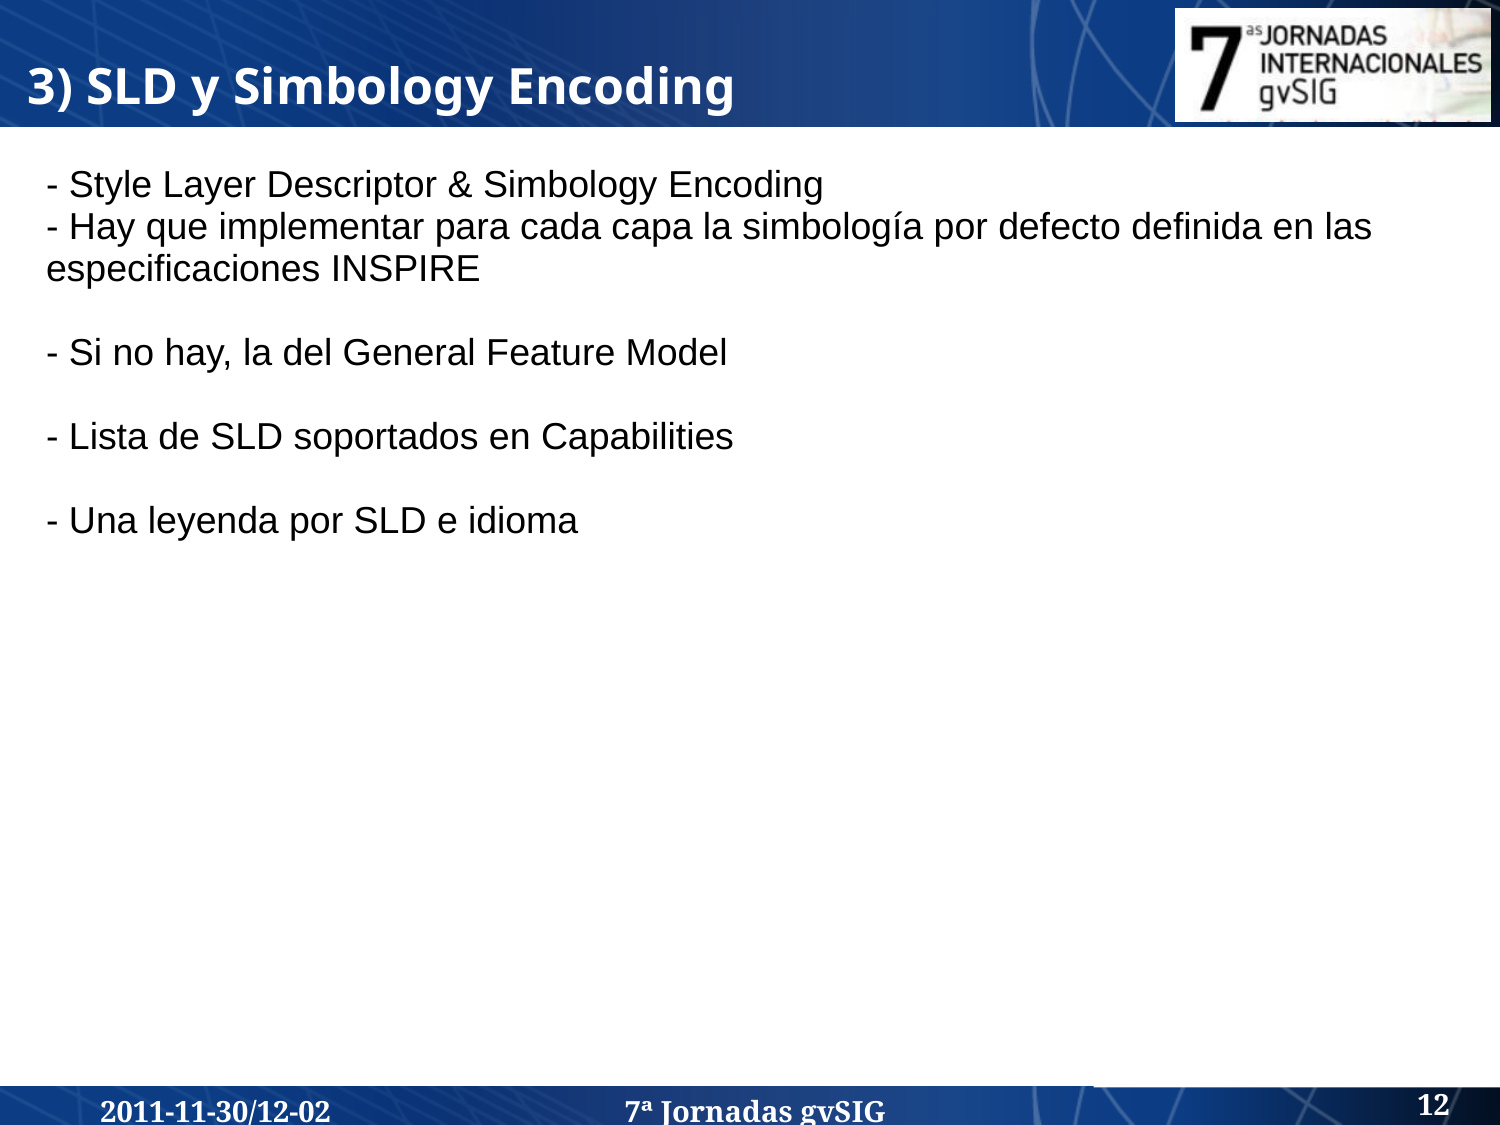

3) SLD y Simbology Encoding
- Style Layer Descriptor & Simbology Encoding
- Hay que implementar para cada capa la simbología por defecto definida en las especificaciones INSPIRE
- Si no hay, la del General Feature Model
- Lista de SLD soportados en Capabilities
- Una leyenda por SLD e idioma